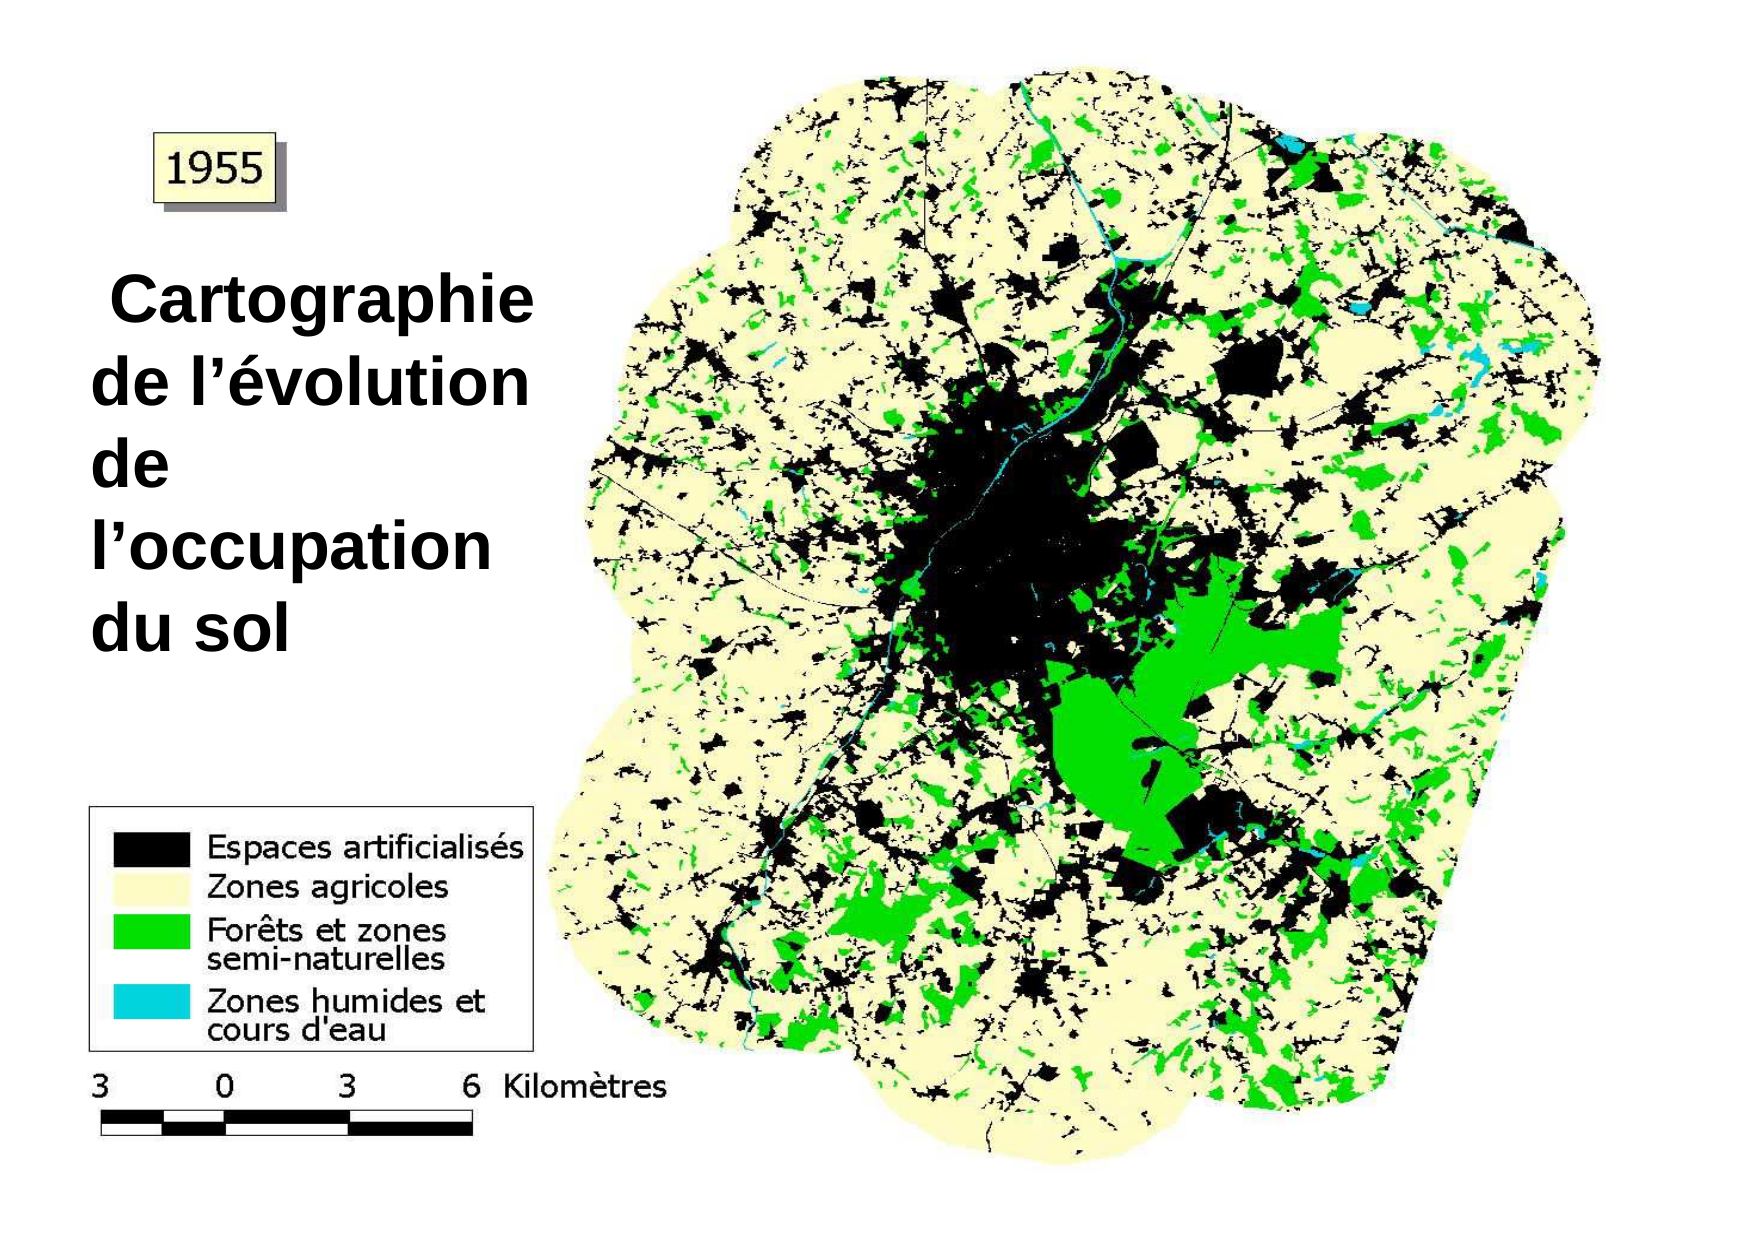

Cartographie de l’évolution de l’occupation du sol
GEOG-F-302 - SIG - Applications - Eléonore WOLFF